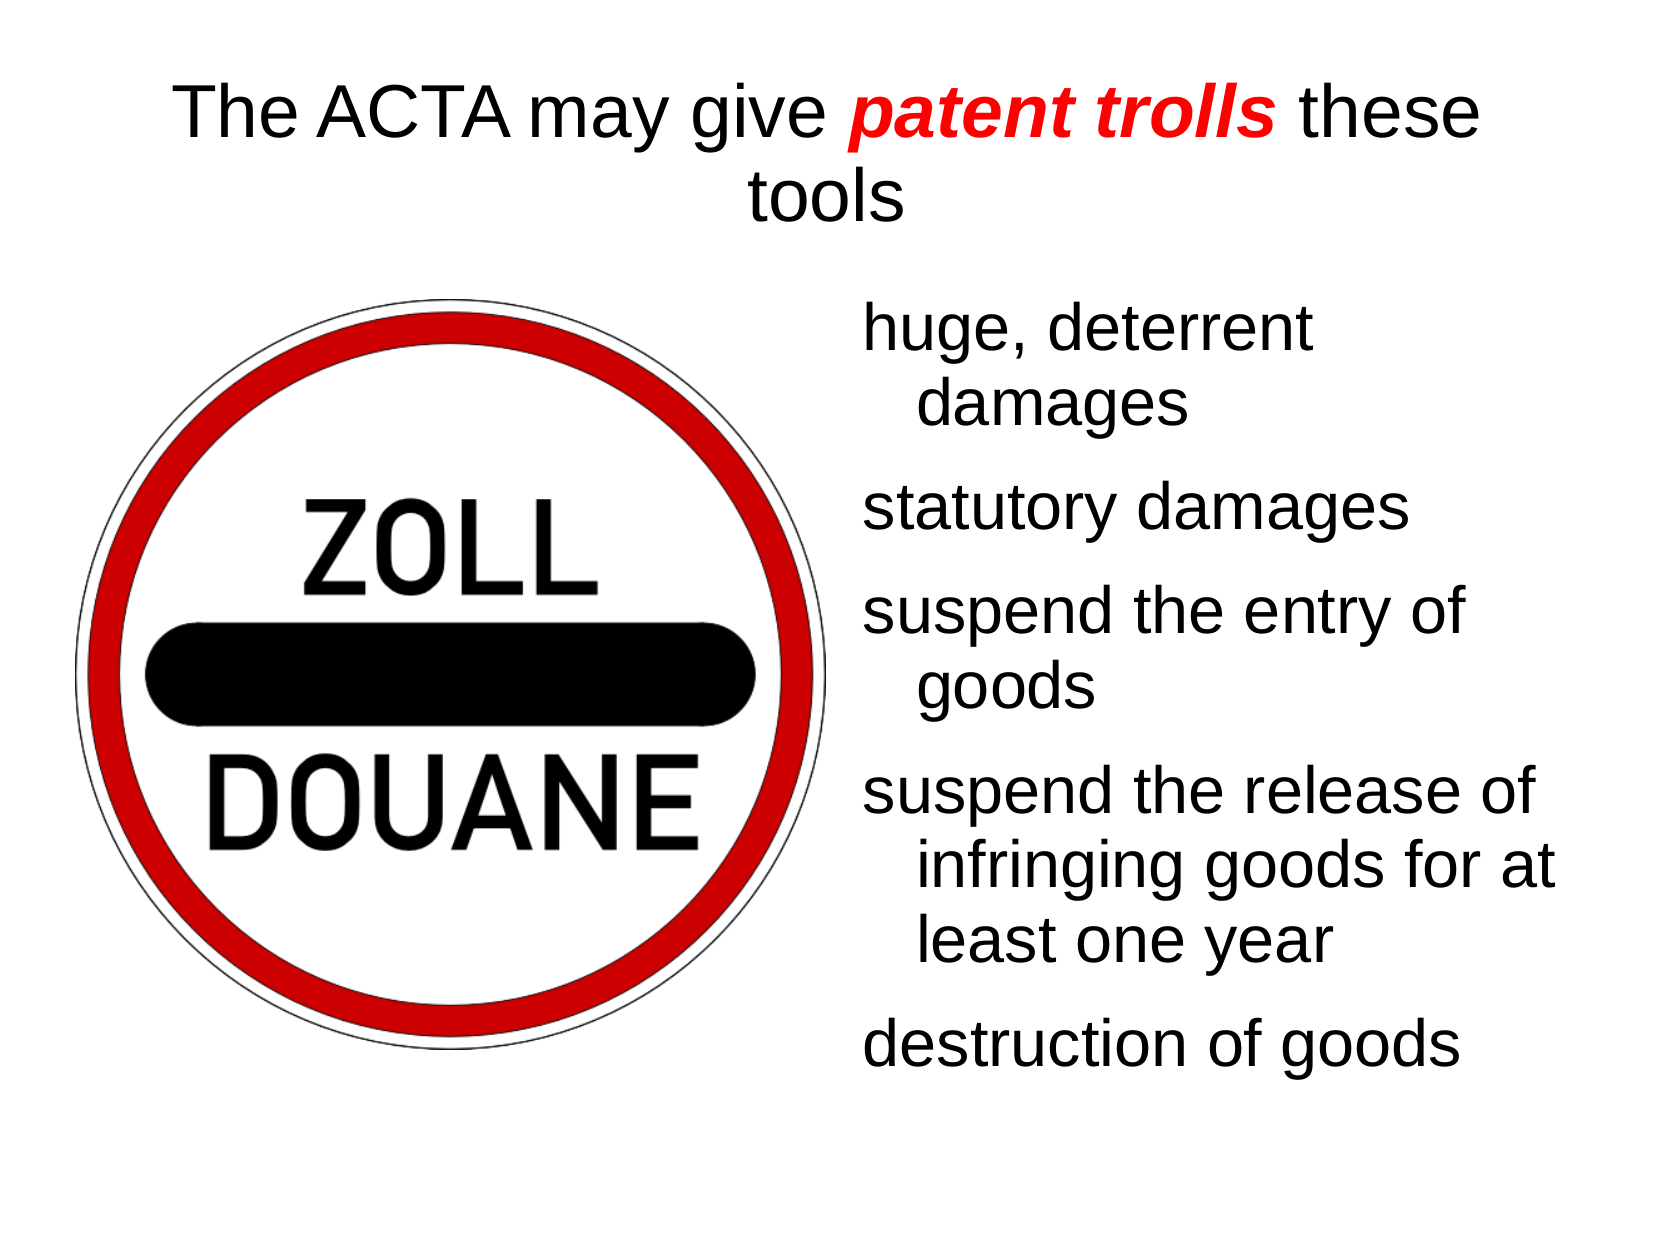

# The ACTA may give patent trolls these tools
huge, deterrent damages
statutory damages
suspend the entry of goods
suspend the release of infringing goods for at least one year
destruction of goods